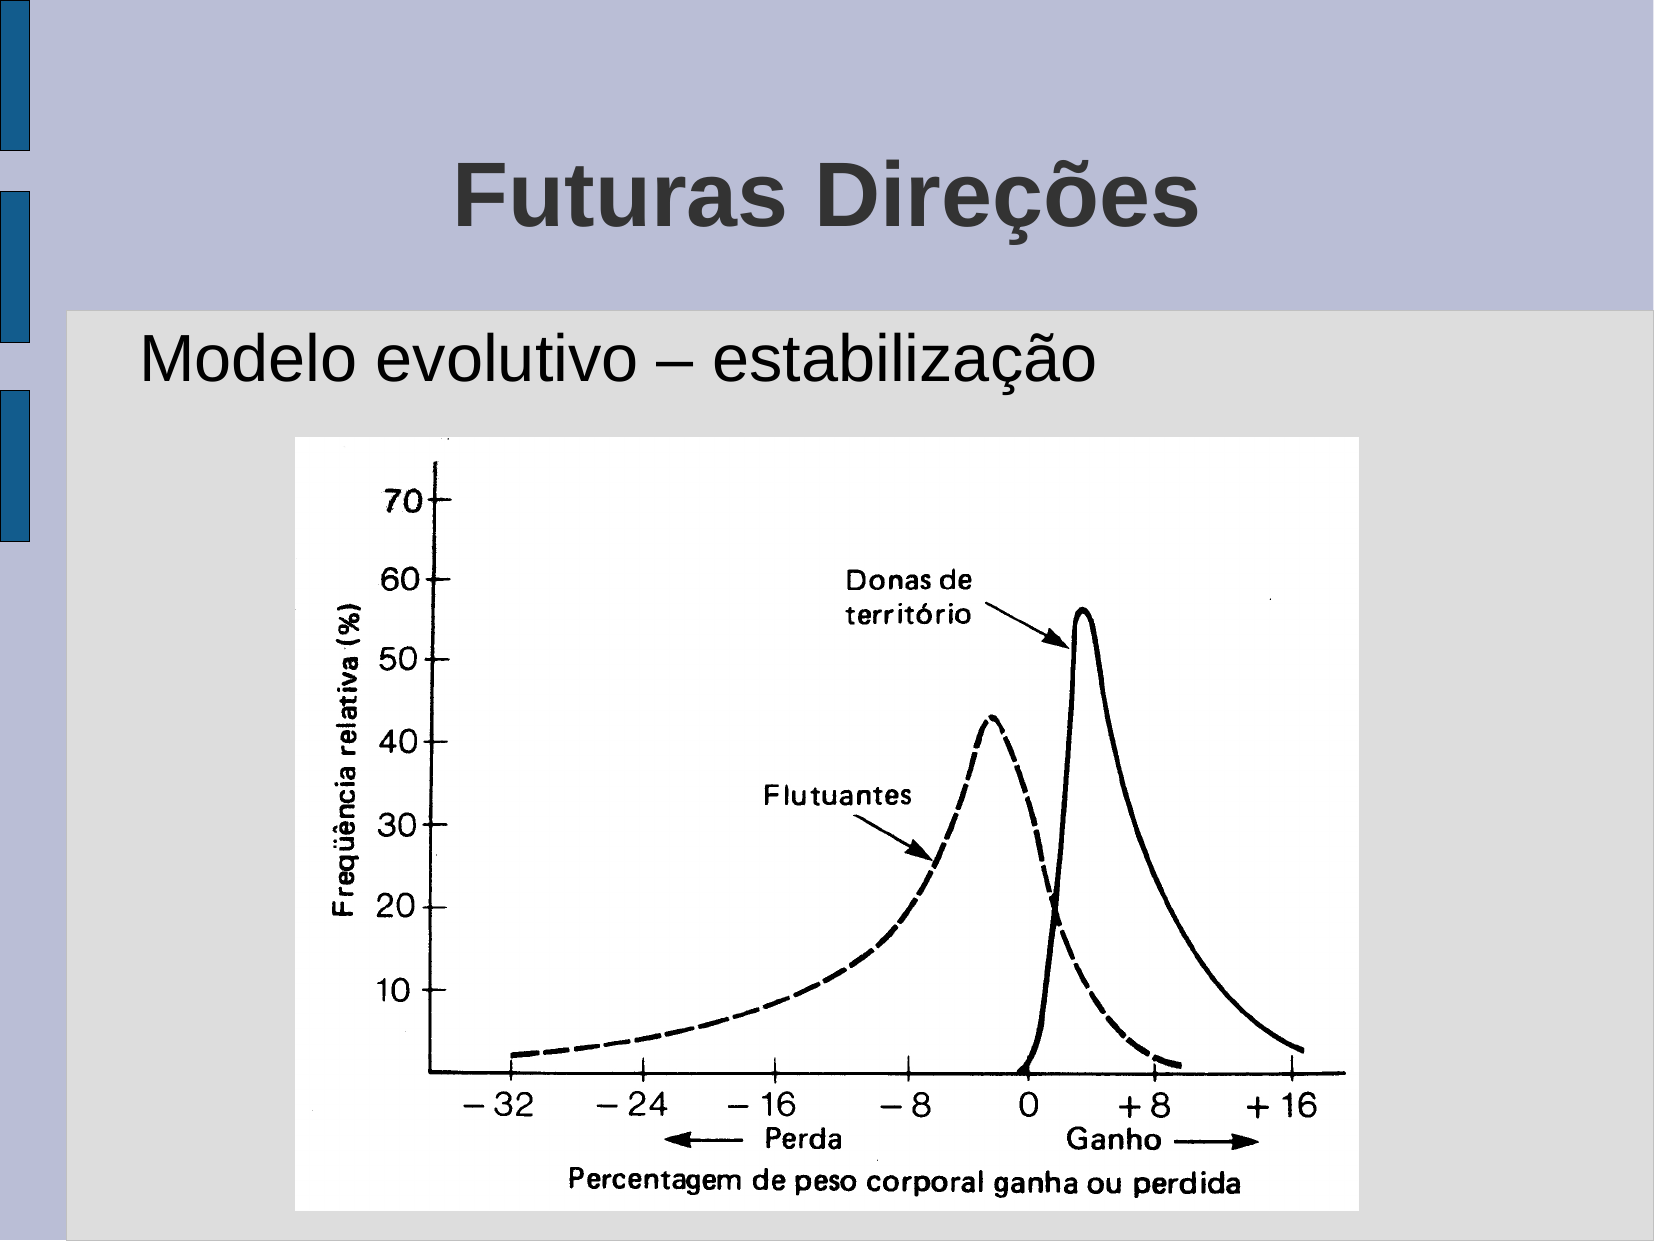

# Futuras Direções
Modelo evolutivo – estabilização